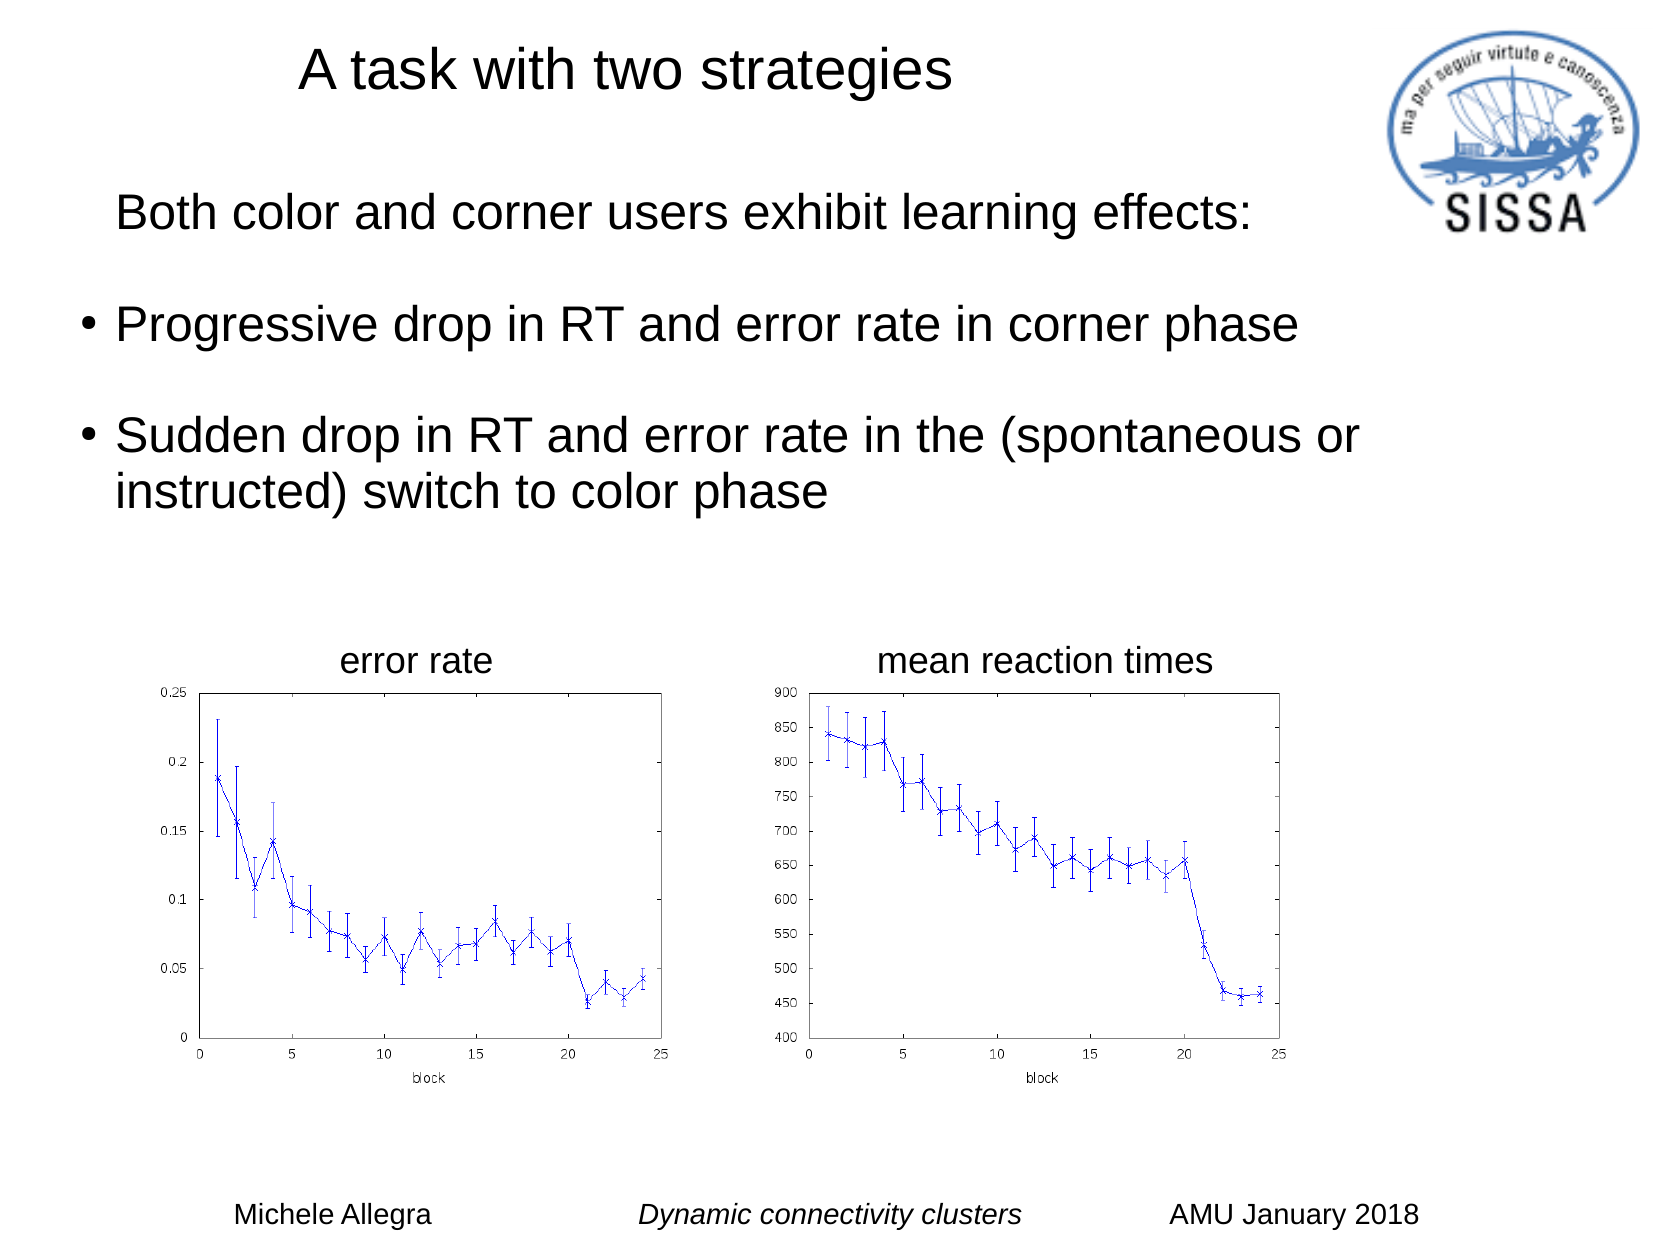

A task with two strategies
Both color and corner users exhibit learning effects:
Progressive drop in RT and error rate in corner phase
Sudden drop in RT and error rate in the (spontaneous or instructed) switch to color phase
error rate
mean reaction times
# Michele Allegra Dynamic connectivity clusters AMU January 2018